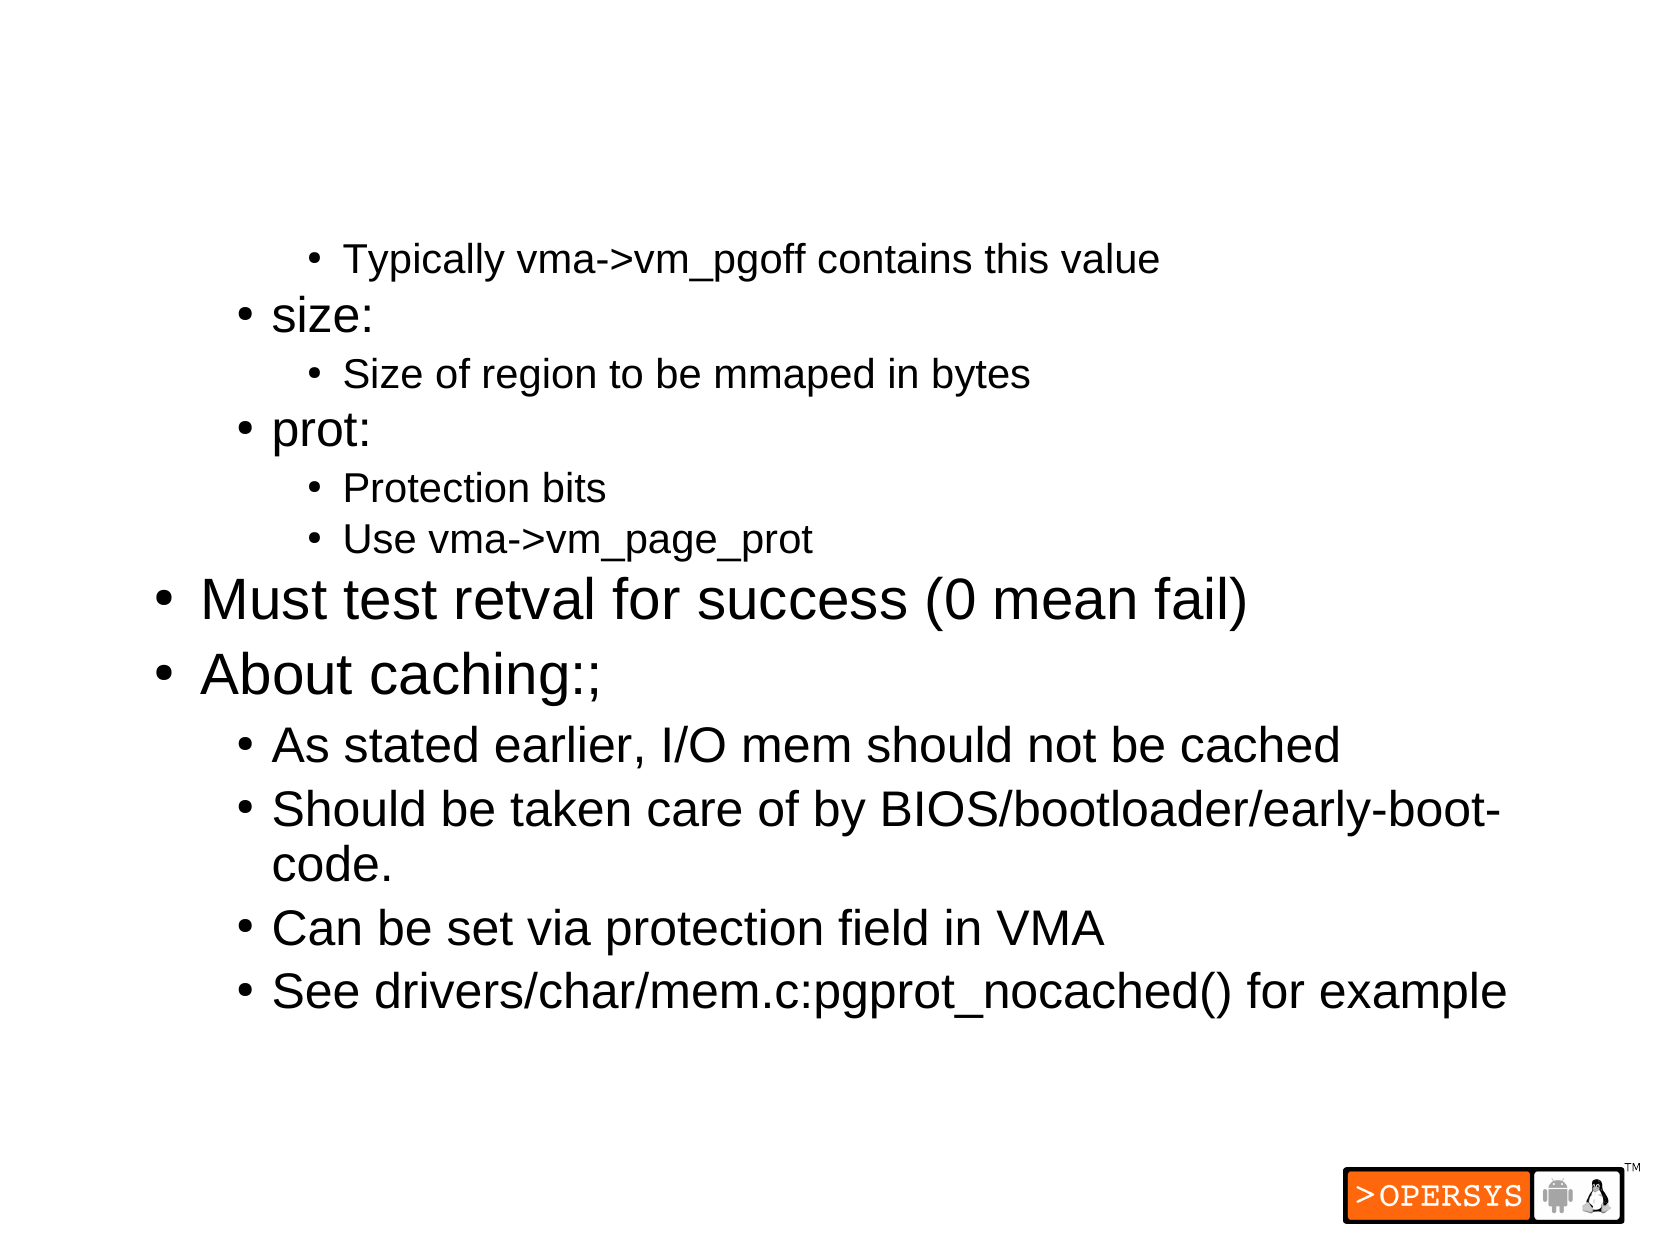

# Typically vma->vm_pgoff contains this value
size:
Size of region to be mmaped in bytes
prot:
Protection bits
Use vma->vm_page_prot
Must test retval for success (0 mean fail)
About caching:;
As stated earlier, I/O mem should not be cached
Should be taken care of by BIOS/bootloader/early-boot-code.
Can be set via protection field in VMA
See drivers/char/mem.c:pgprot_nocached() for example